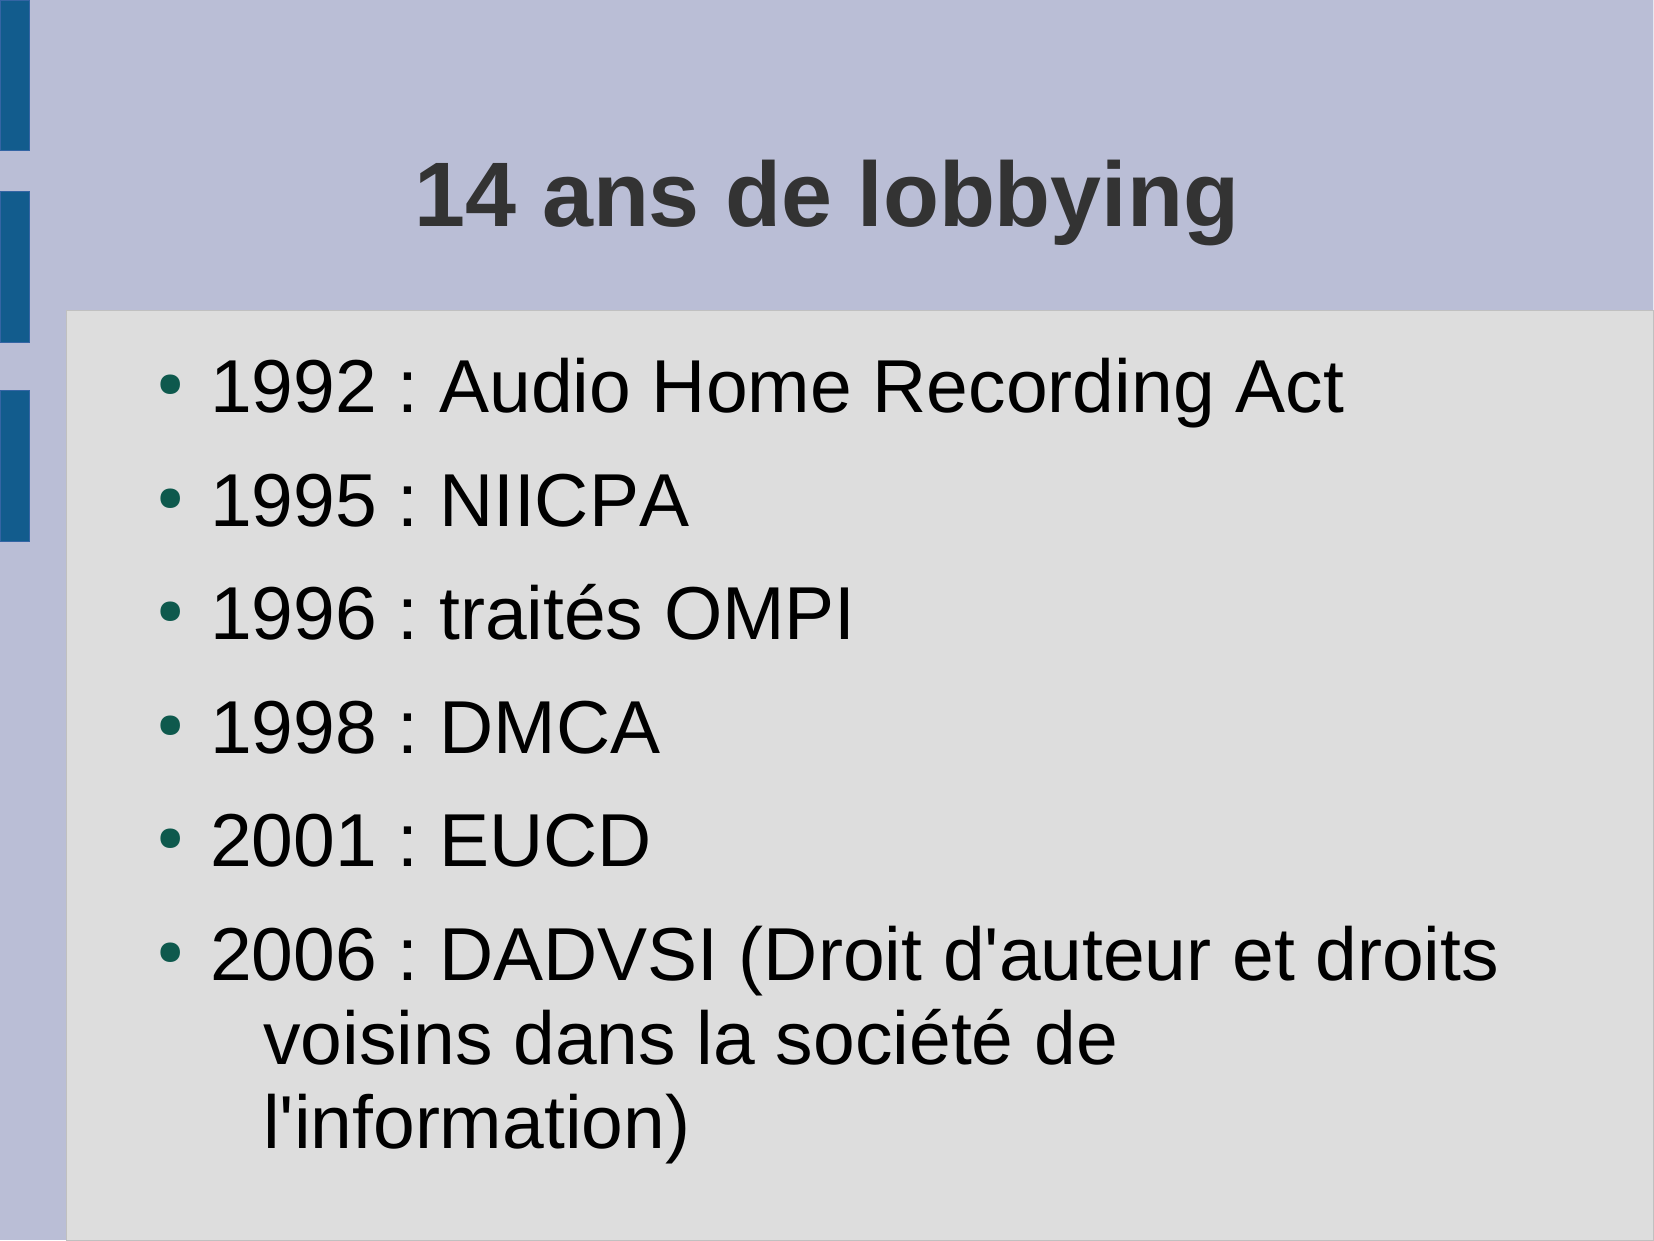

# 14 ans de lobbying
1992 : Audio Home Recording Act
1995 : NIICPA
1996 : traités OMPI
1998 : DMCA
2001 : EUCD
2006 : DADVSI (Droit d'auteur et droits voisins dans la société de l'information)